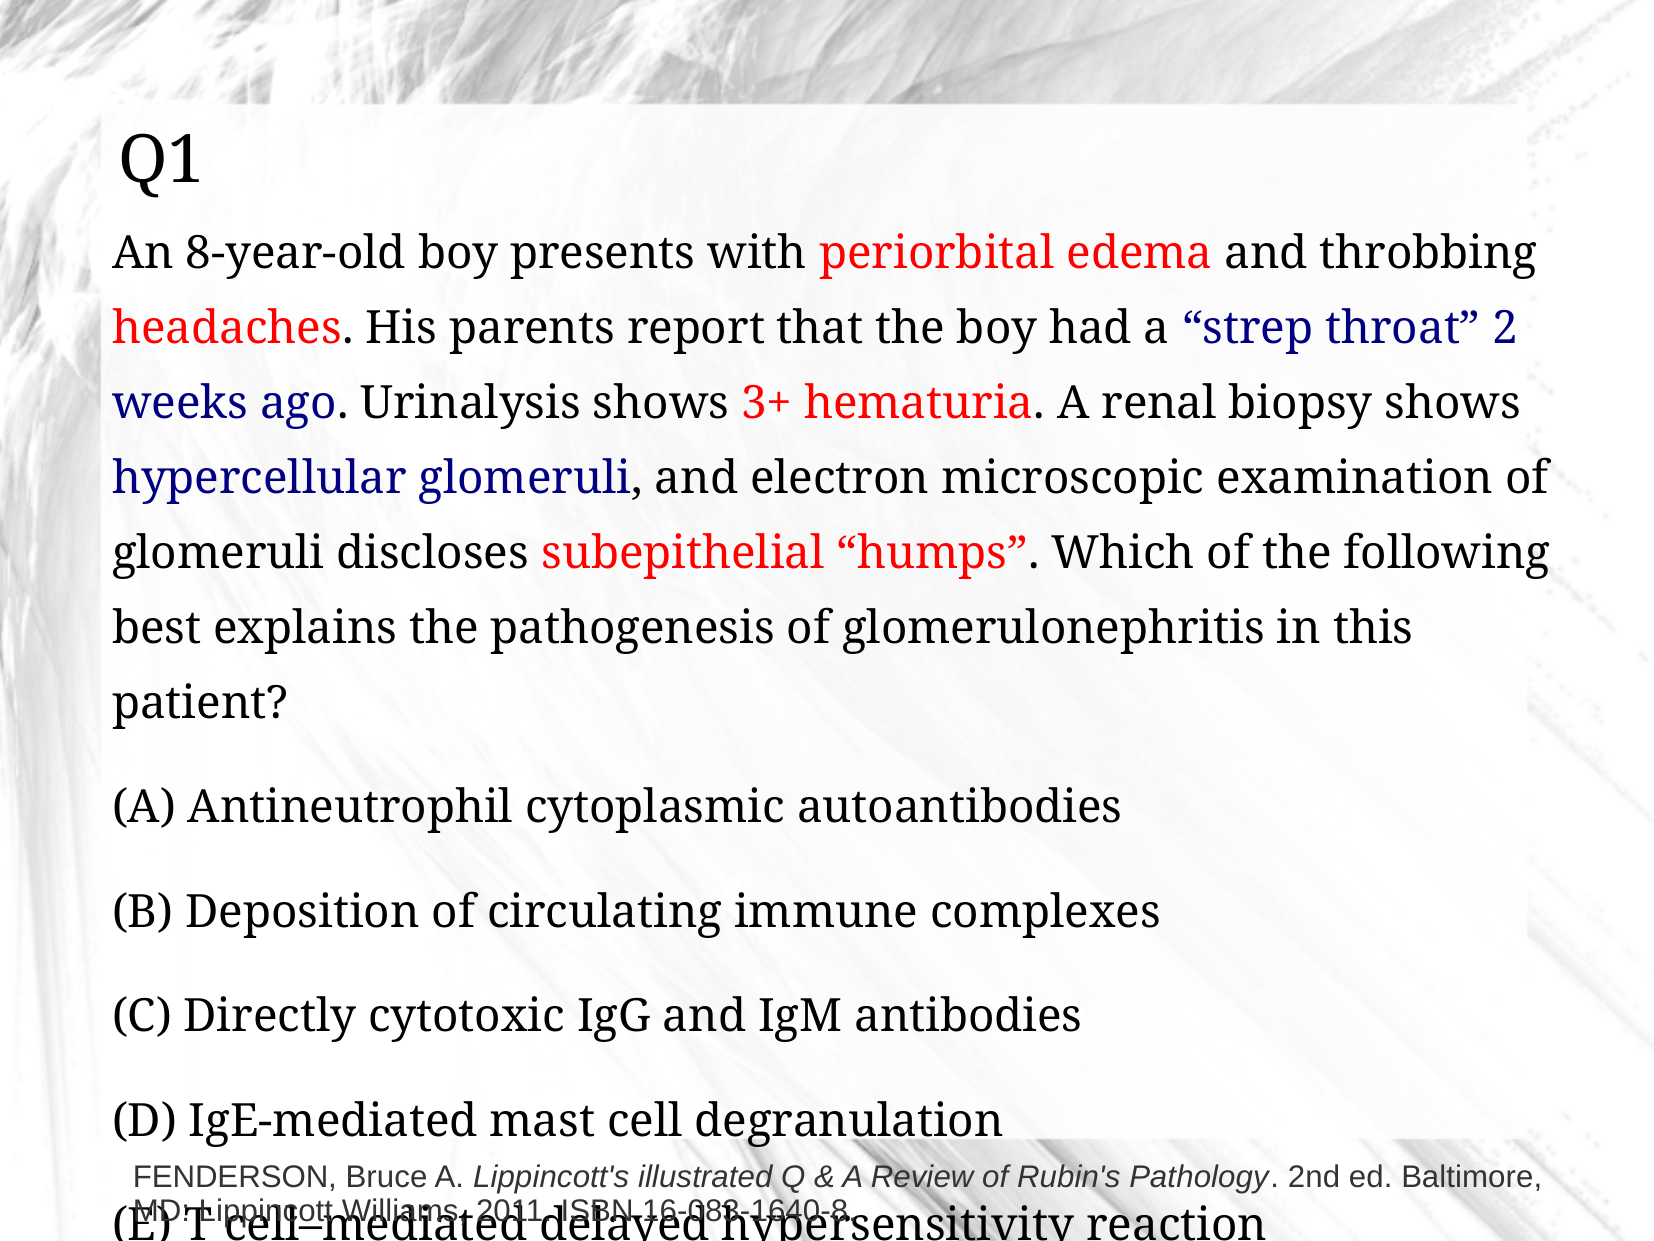

# Q1
An 8-year-old boy presents with periorbital edema and throbbing headaches. His parents report that the boy had a “strep throat” 2 weeks ago. Urinalysis shows 3+ hematuria. A renal biopsy shows hypercellular glomeruli, and electron microscopic examination of glomeruli discloses subepithelial “humps”. Which of the following best explains the pathogenesis of glomerulonephritis in this patient?
(A) Antineutrophil cytoplasmic autoantibodies
(B) Deposition of circulating immune complexes
(C) Directly cytotoxic IgG and IgM antibodies
(D) IgE-mediated mast cell degranulation
(E) T cell–mediated delayed hypersensitivity reaction
FENDERSON, Bruce A. Lippincott's illustrated Q & A Review of Rubin's Pathology. 2nd ed. Baltimore, MD: Lippincott Williams, 2011. ISBN 16-083-1640-8.